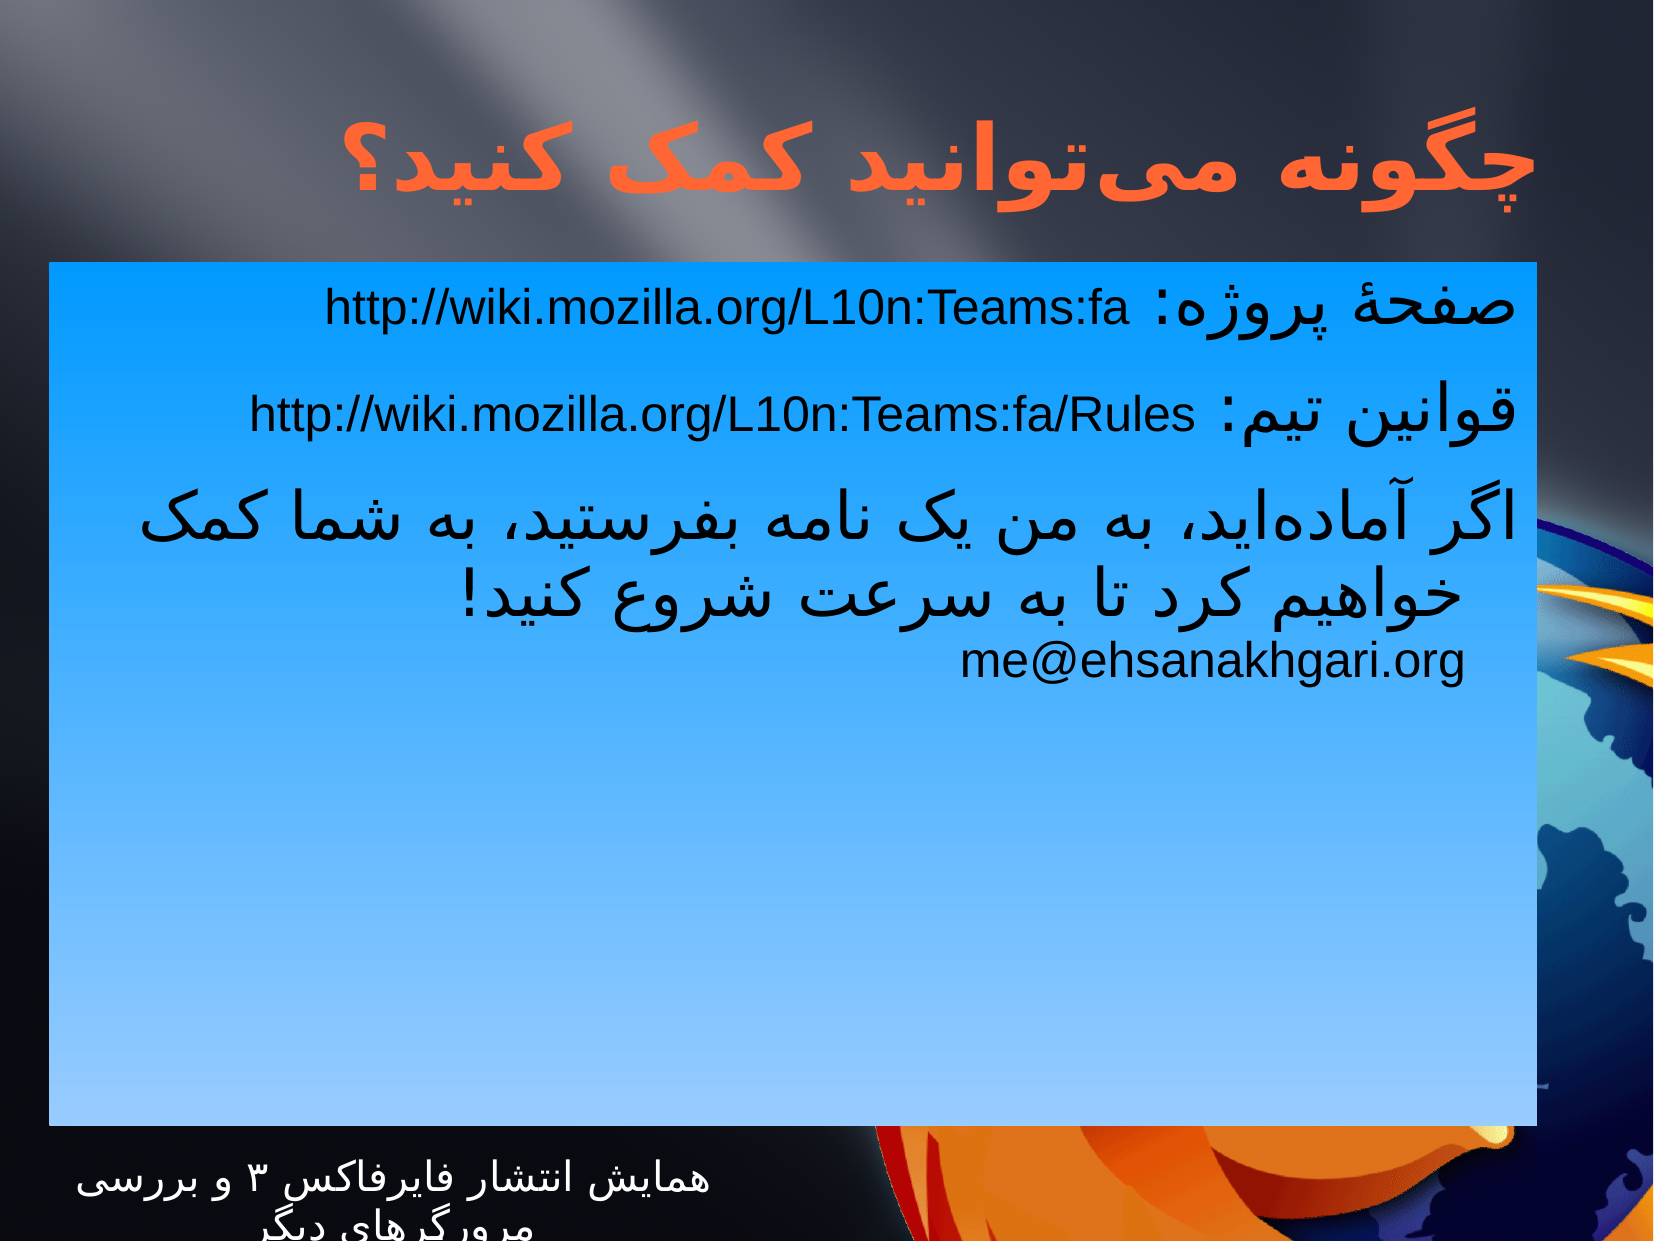

# چگونه می‌توانید کمک کنید؟
صفحهٔ پروژه: http://wiki.mozilla.org/L10n:Teams:fa
قوانین تیم: http://wiki.mozilla.org/L10n:Teams:fa/Rules
اگر آماده‌اید، به من یک نامه بفرستید، به شما کمک خواهیم کرد تا به سرعت شروع کنید! me@ehsanakhgari.org